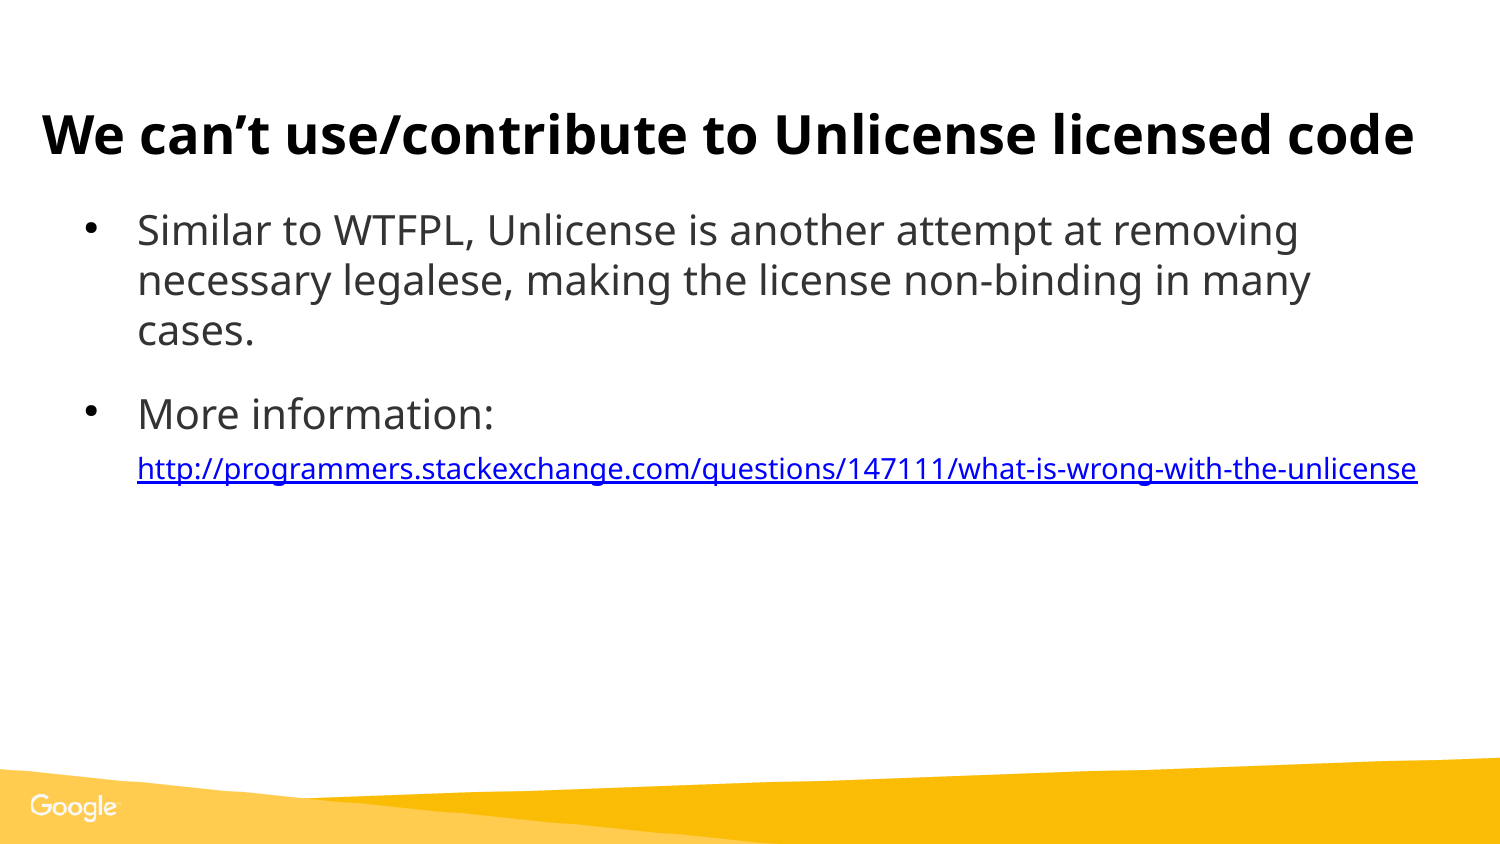

We can’t use/contribute to Unlicense licensed code
# Similar to WTFPL, Unlicense is another attempt at removing necessary legalese, making the license non-binding in many cases.
More information: http://programmers.stackexchange.com/questions/147111/what-is-wrong-with-the-unlicense